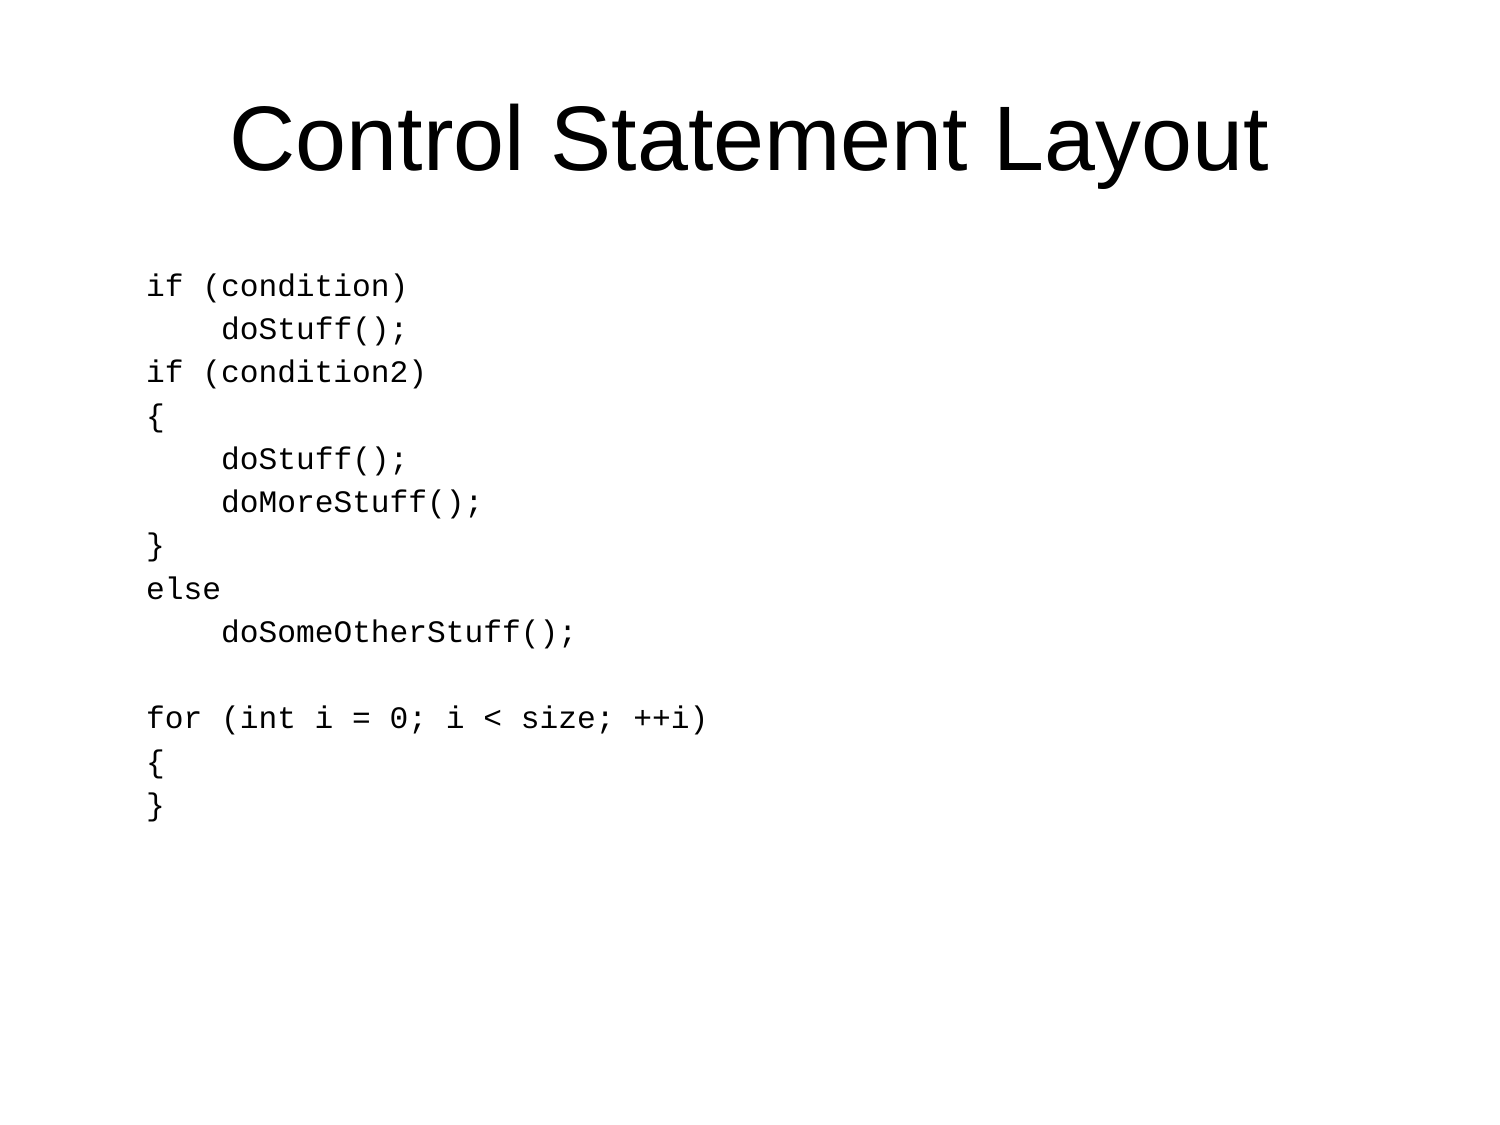

# Control Statement Layout
	if (condition)
	 doStuff();
	if (condition2)
	{
	 doStuff();
	 doMoreStuff();
	}
	else
	 doSomeOtherStuff();
	for (int i = 0; i < size; ++i)
	{
	}